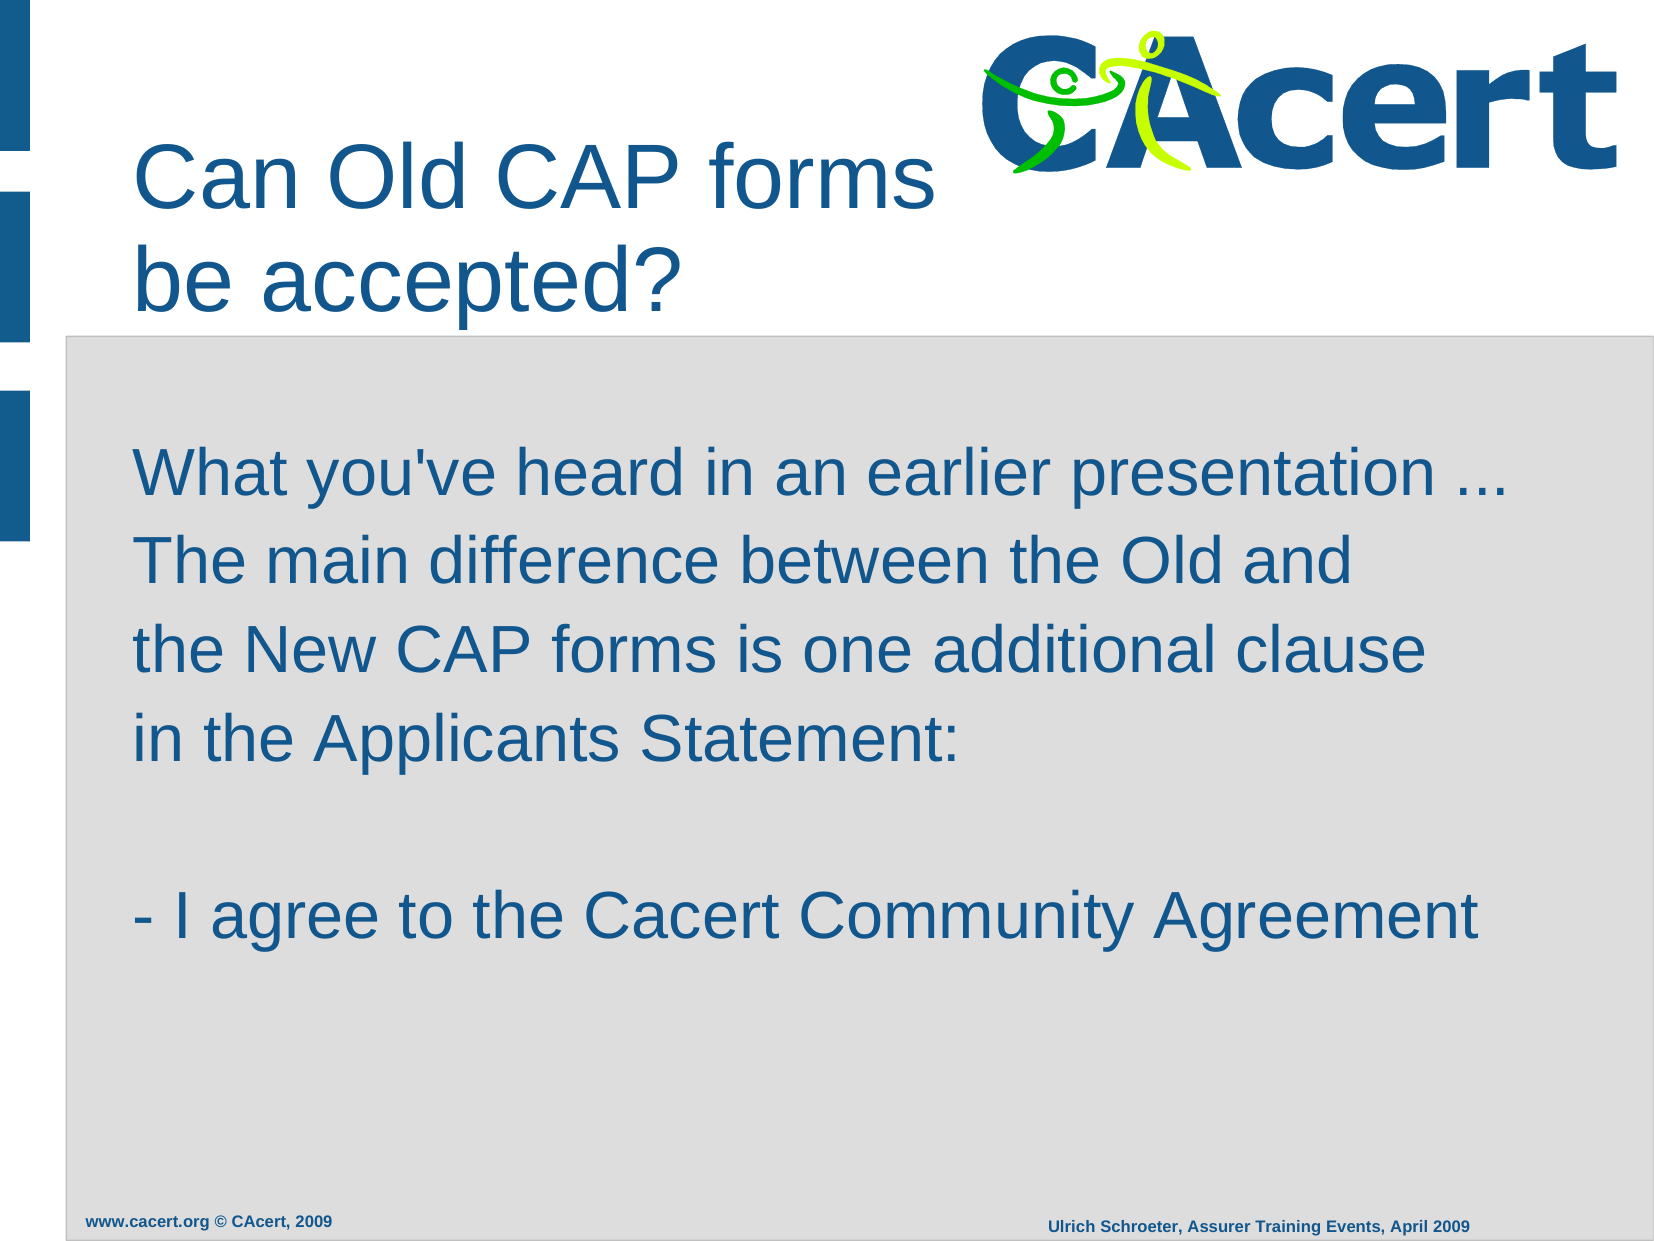

Can Old CAP forms
be accepted?
What you've heard in an earlier presentation ...
The main difference between the Old and
the New CAP forms is one additional clause
in the Applicants Statement:
- I agree to the Cacert Community Agreement